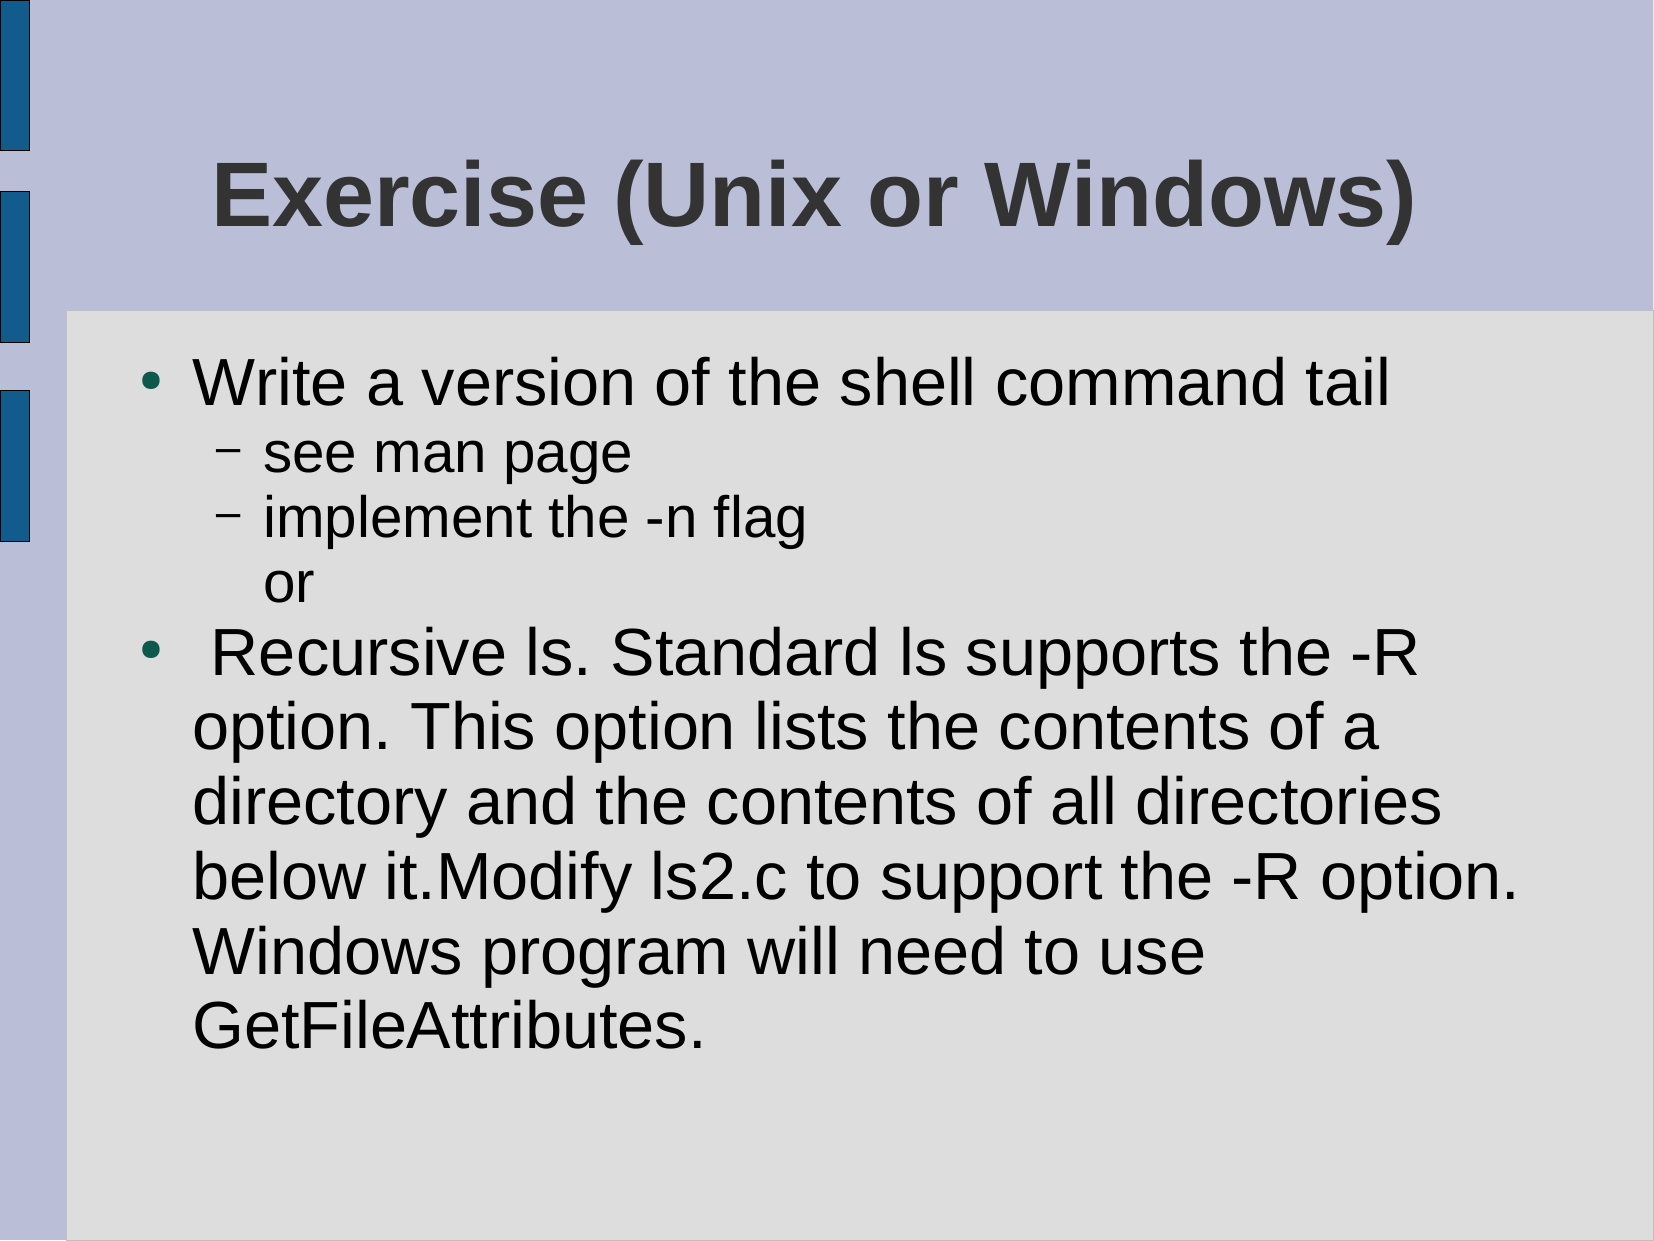

# Exercise (Unix or Windows)
Write a version of the shell command tail
see man page
implement the -n flag
or
 Recursive ls. Standard ls supports the -R option. This option lists the contents of a directory and the contents of all directories below it.Modify ls2.c to support the -R option. Windows program will need to use GetFileAttributes.